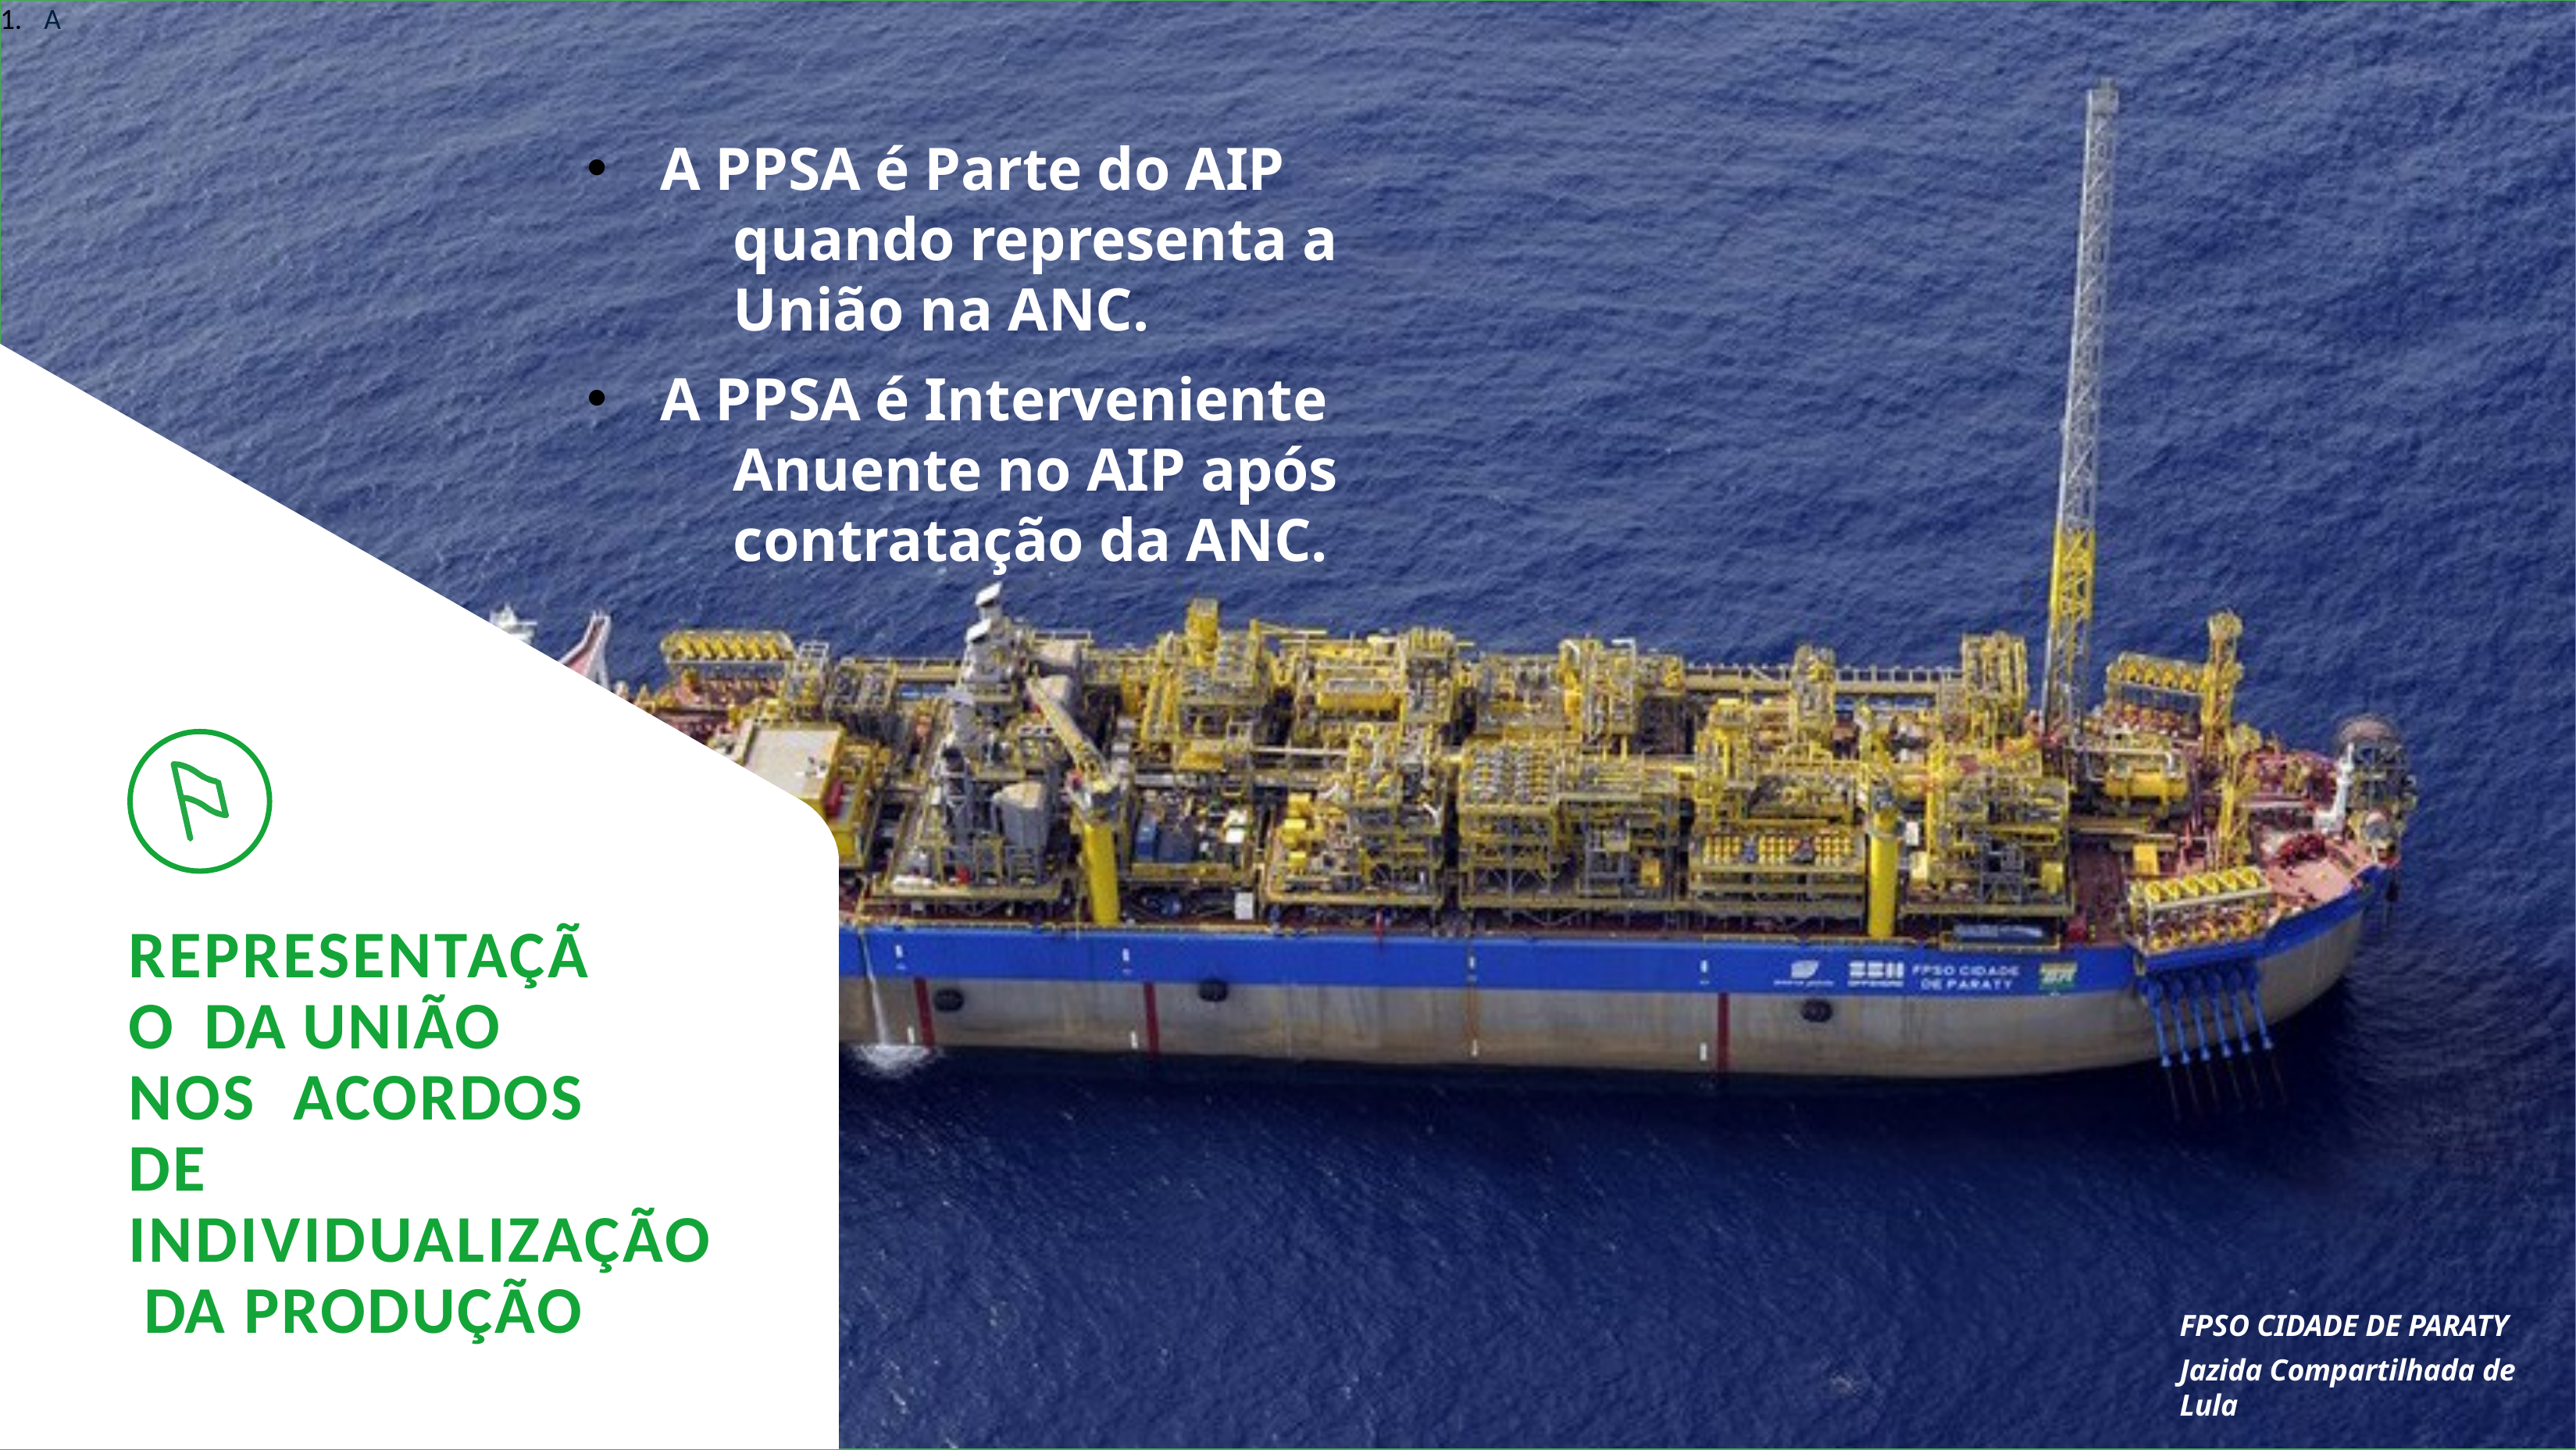

A
A PPSA é Parte do AIP quando representa a União na ANC.
A PPSA é Interveniente Anuente no AIP após contratação da ANC.
REPRESENTAÇÃO DA UNIÃO NOS ACORDOS DE
INDIVIDUALIZAÇÃO DA PRODUÇÃO
FPSO CIDADE DE PARATY
Jazida Compartilhada de Lula